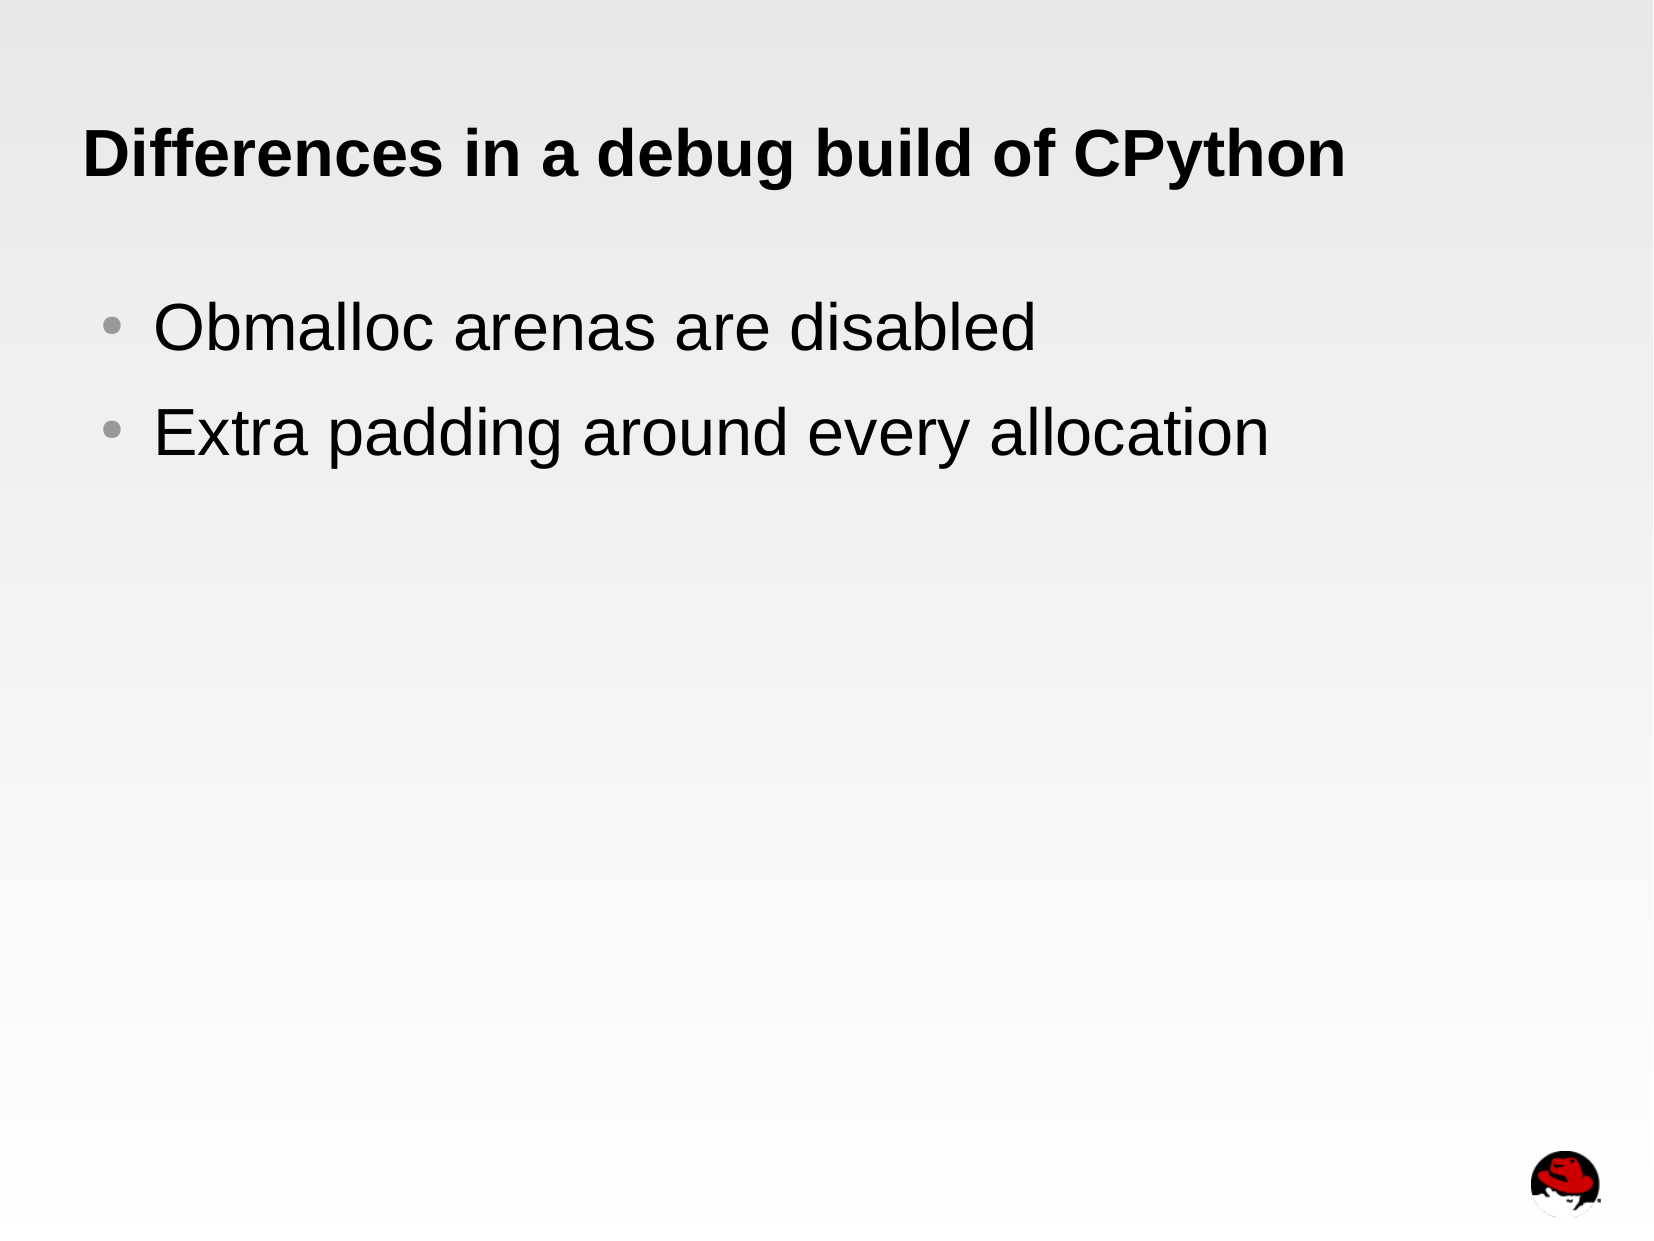

# Differences in a debug build of CPython
Obmalloc arenas are disabled
Extra padding around every allocation